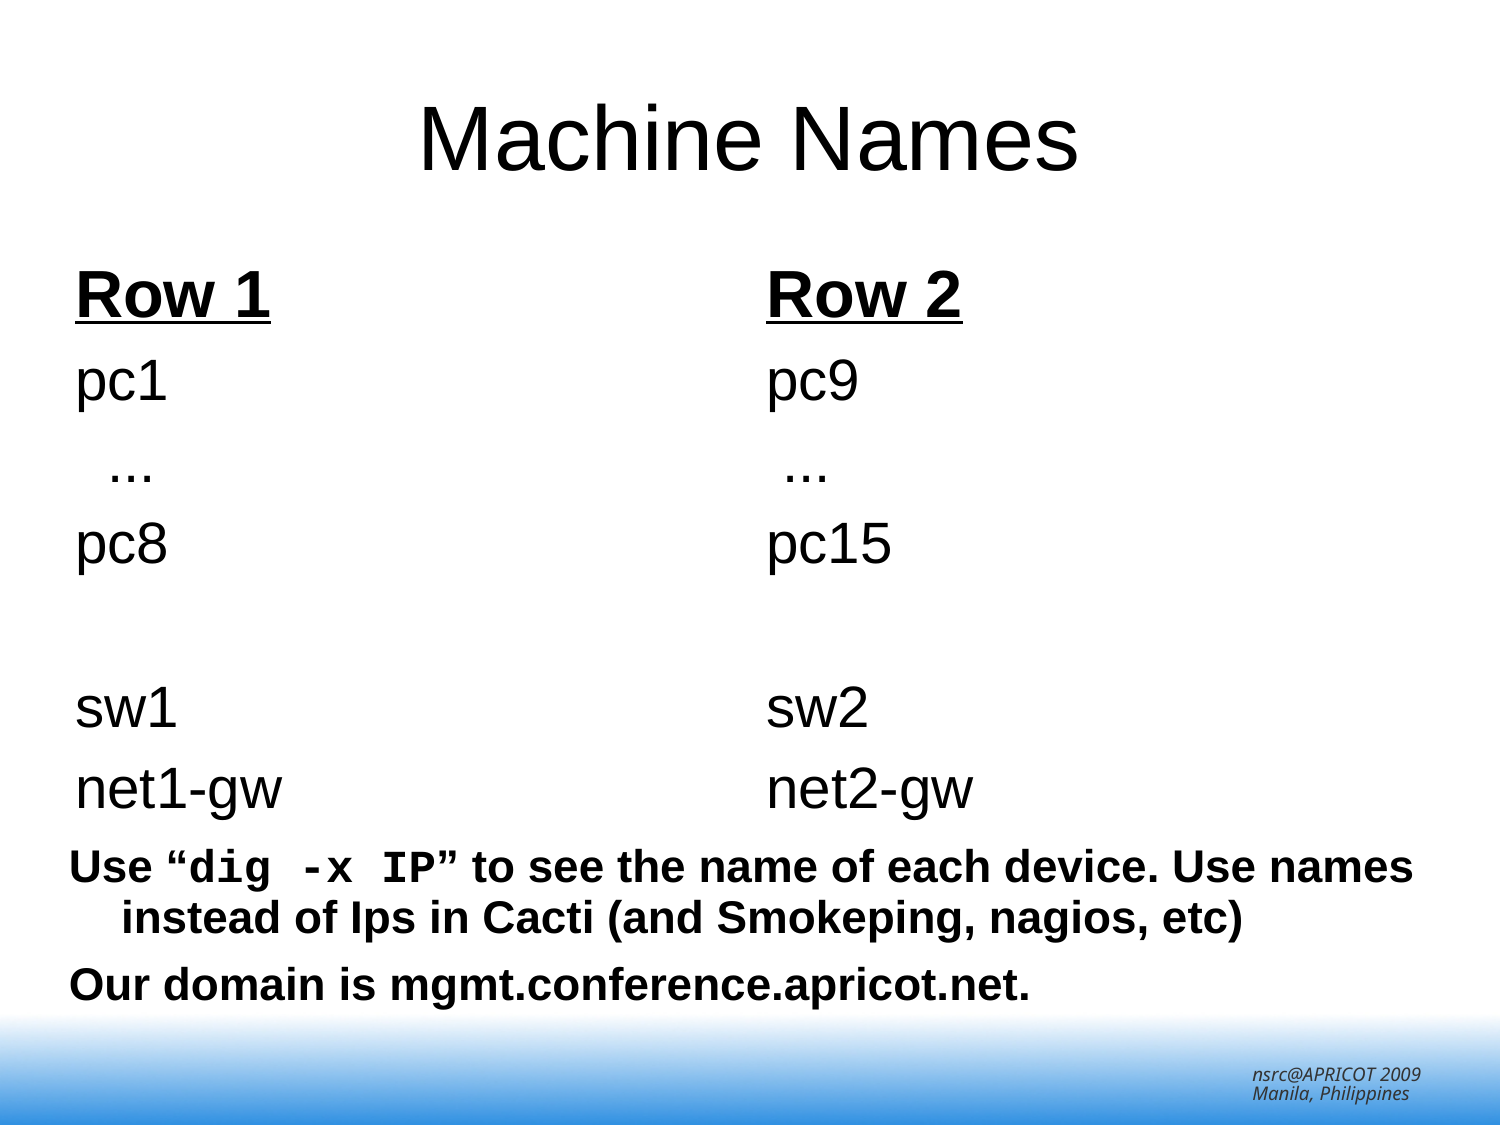

# Machine Names
Row 1
pc1
 ...
pc8
sw1
net1-gw
Row 2
pc9
 ...
pc15
sw2
net2-gw
Use “dig -x IP” to see the name of each device. Use names instead of Ips in Cacti (and Smokeping, nagios, etc)
Our domain is mgmt.conference.apricot.net.